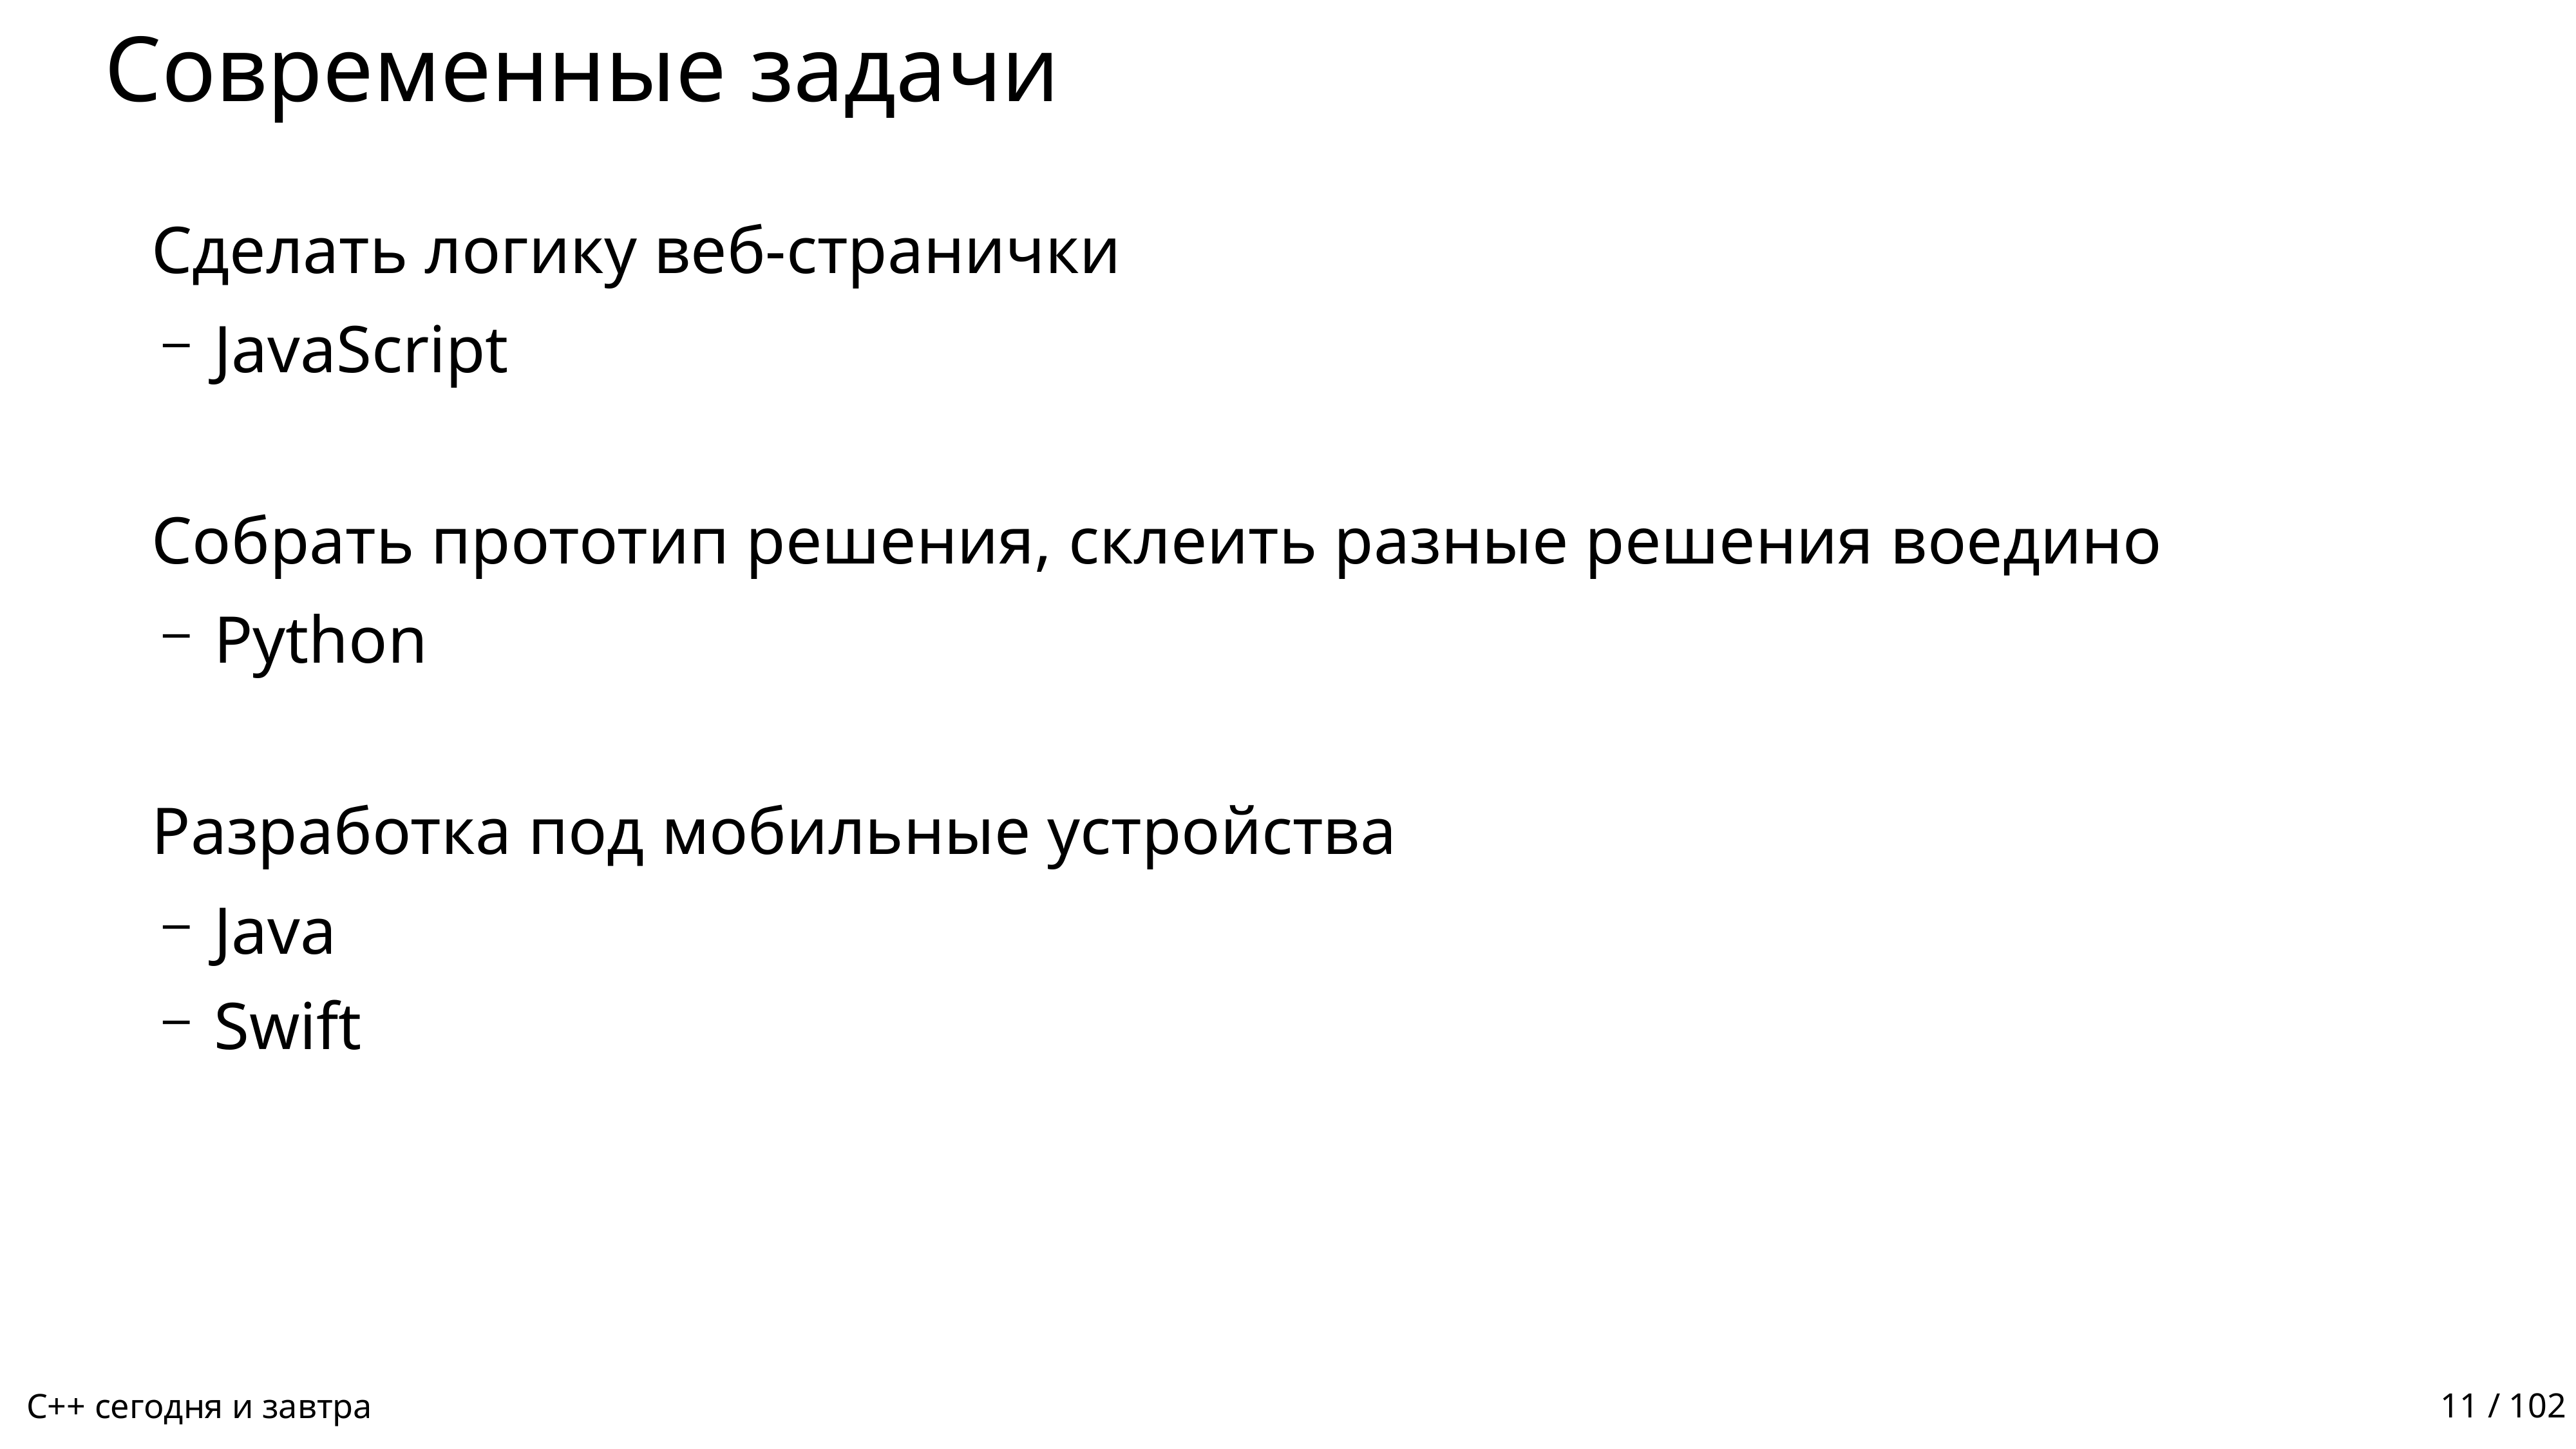

Современные задачи
# Сделать логику веб-странички
 JavaScript
Собрать прототип решения, склеить разные решения воедино
 Python
Разработка под мобильные устройства
 Java
 Swift
C++ сегодня и завтра